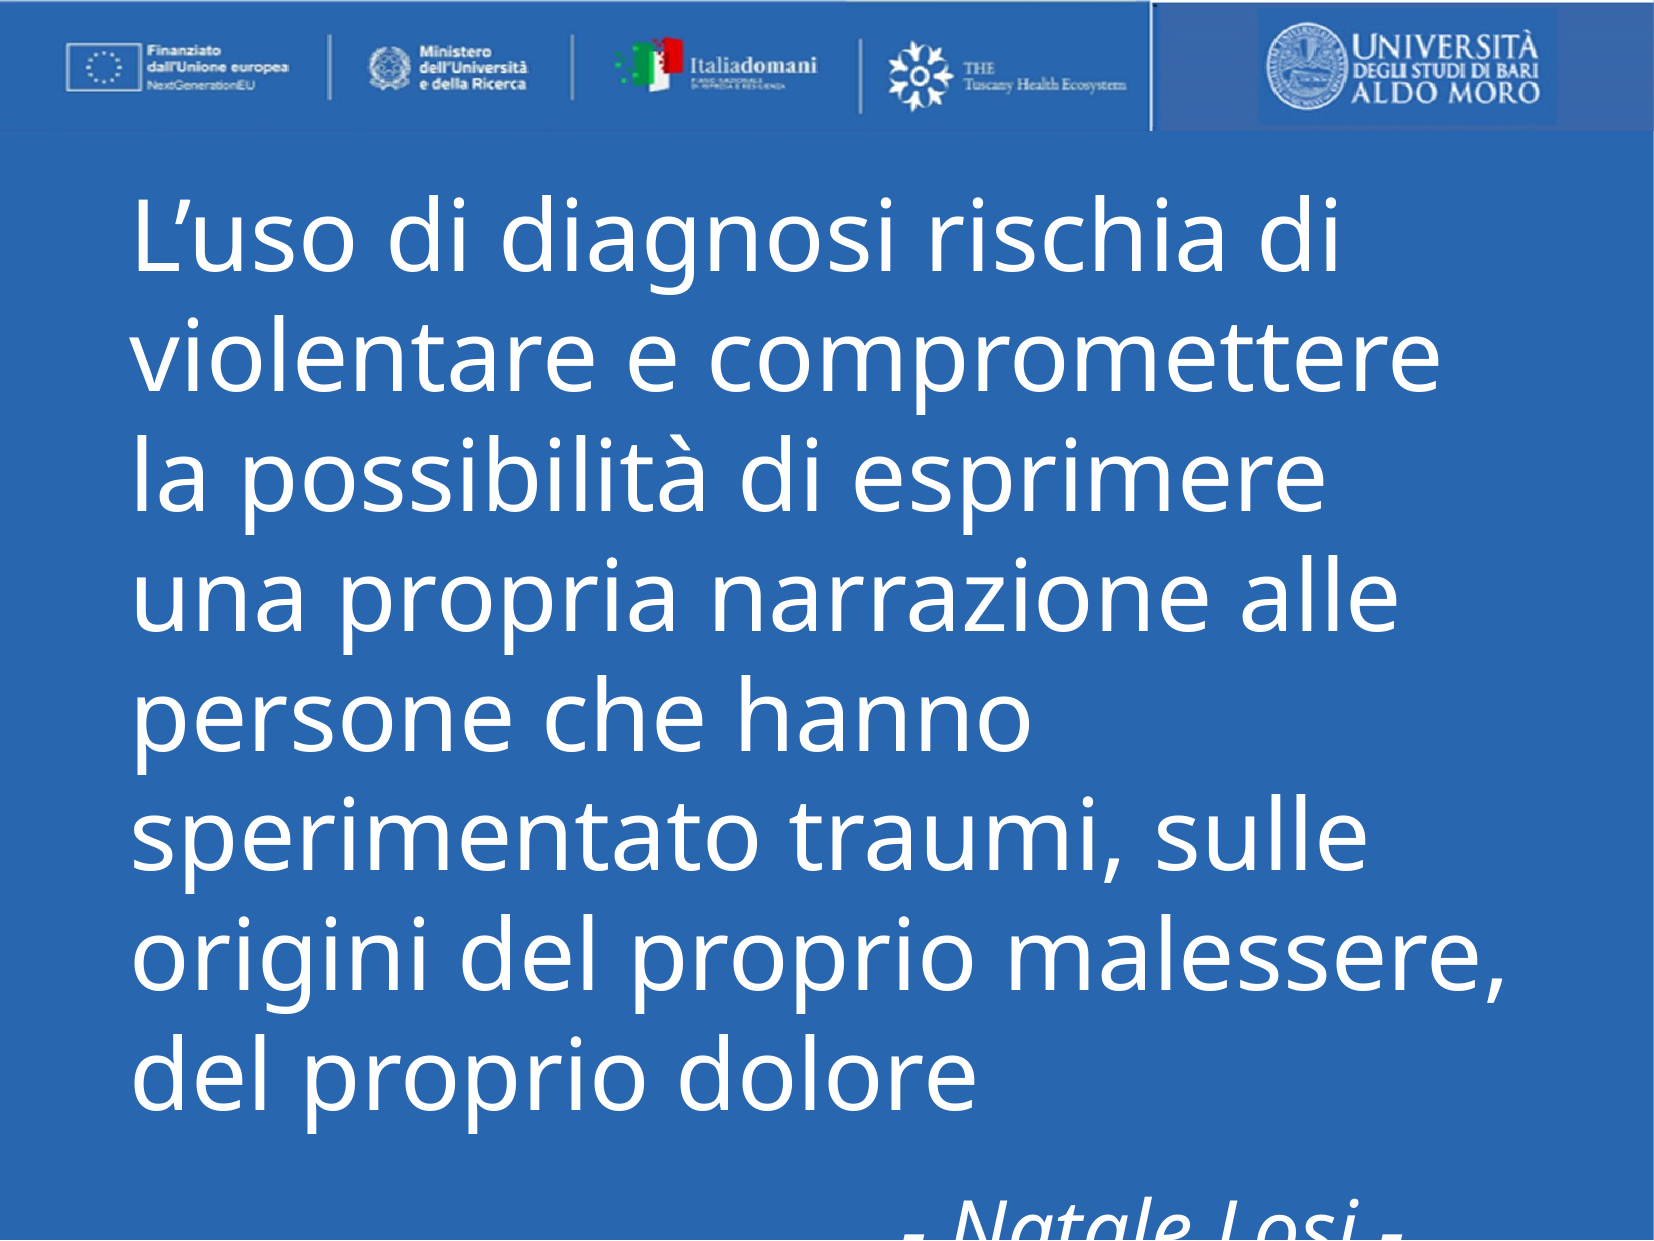

# L’uso di diagnosi rischia di violentare e compromettere la possibilità di esprimere una propria narrazione alle persone che hanno sperimentato traumi, sulle origini del proprio malessere, del proprio dolore
			 - Natale Losi -